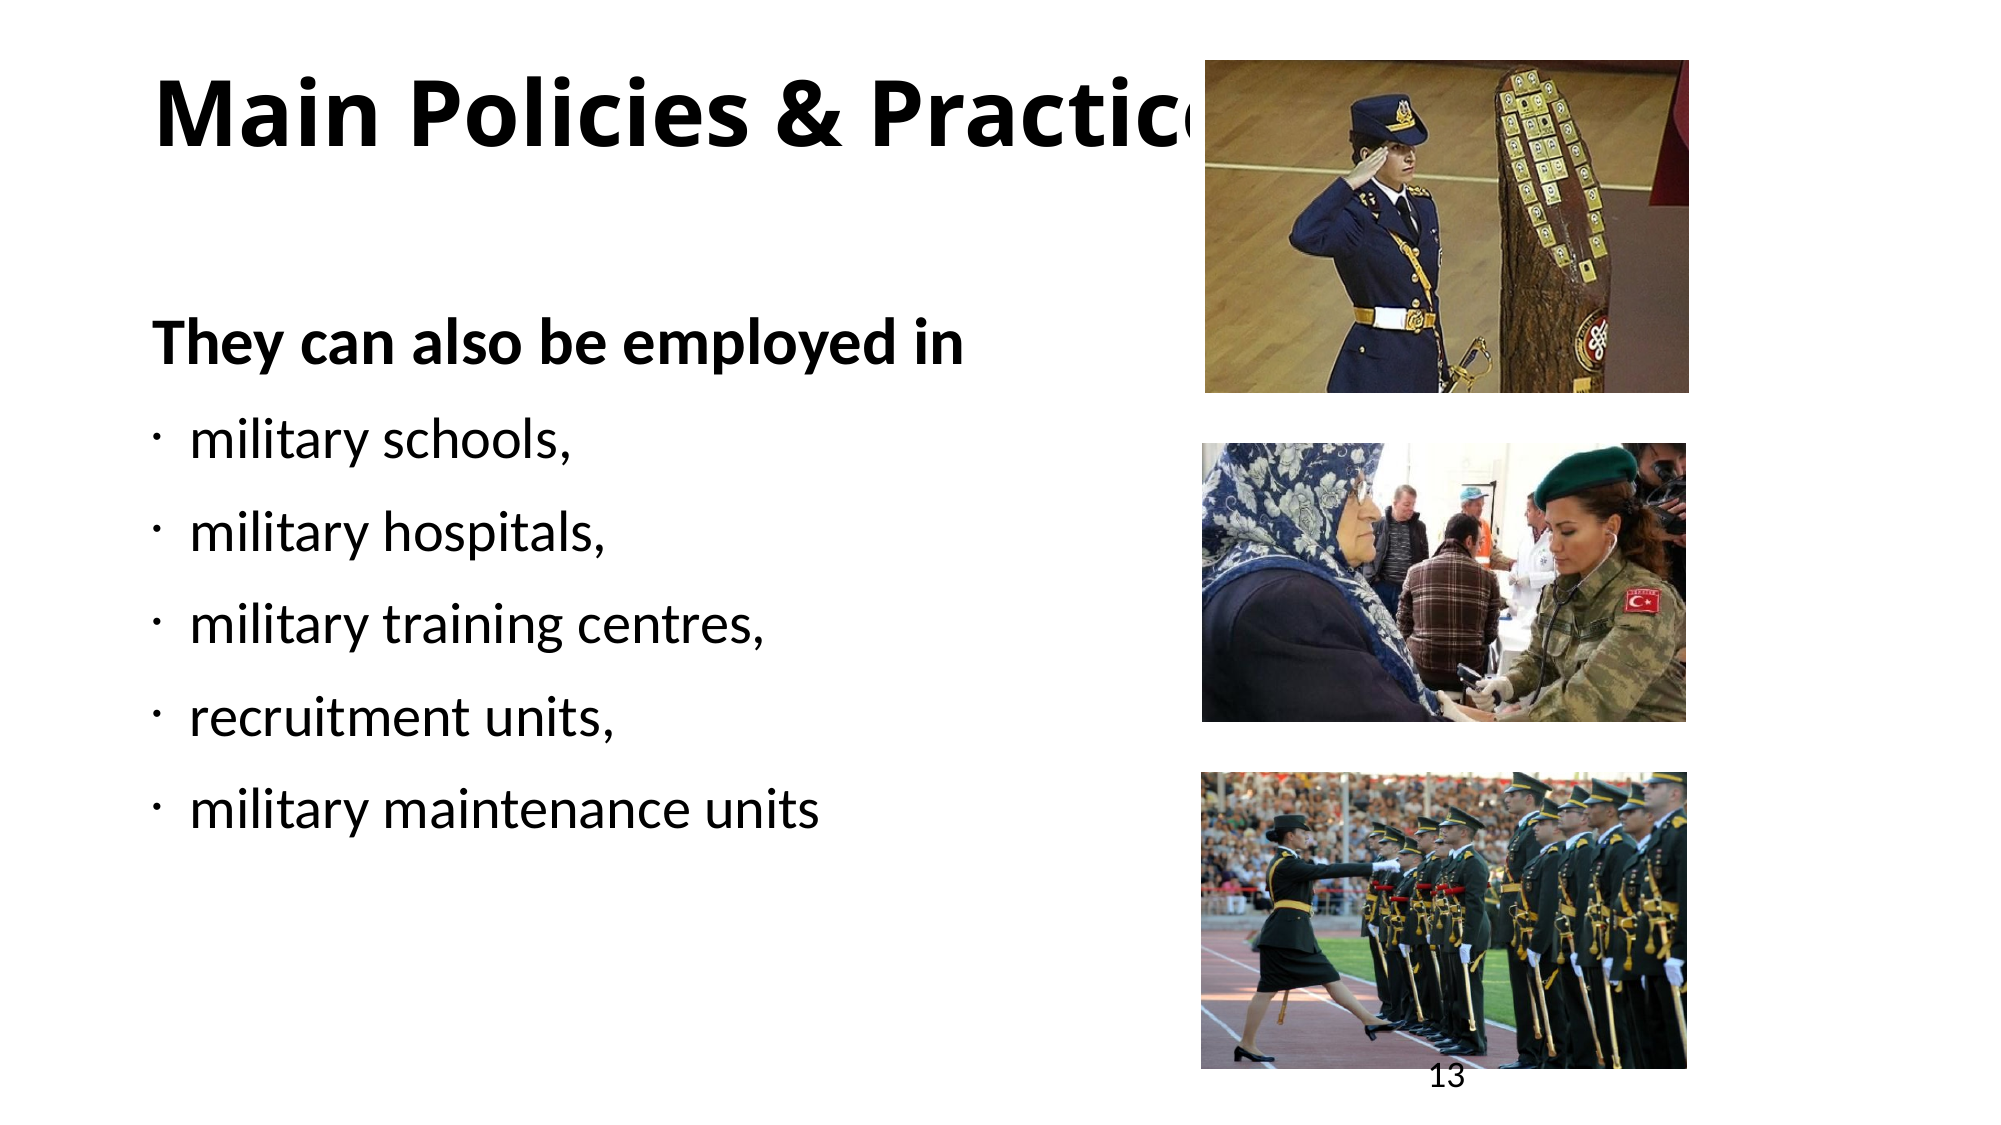

# Main Policies & Practices
They can also be employed in
military schools,
military hospitals,
military training centres,
recruitment units,
military maintenance units